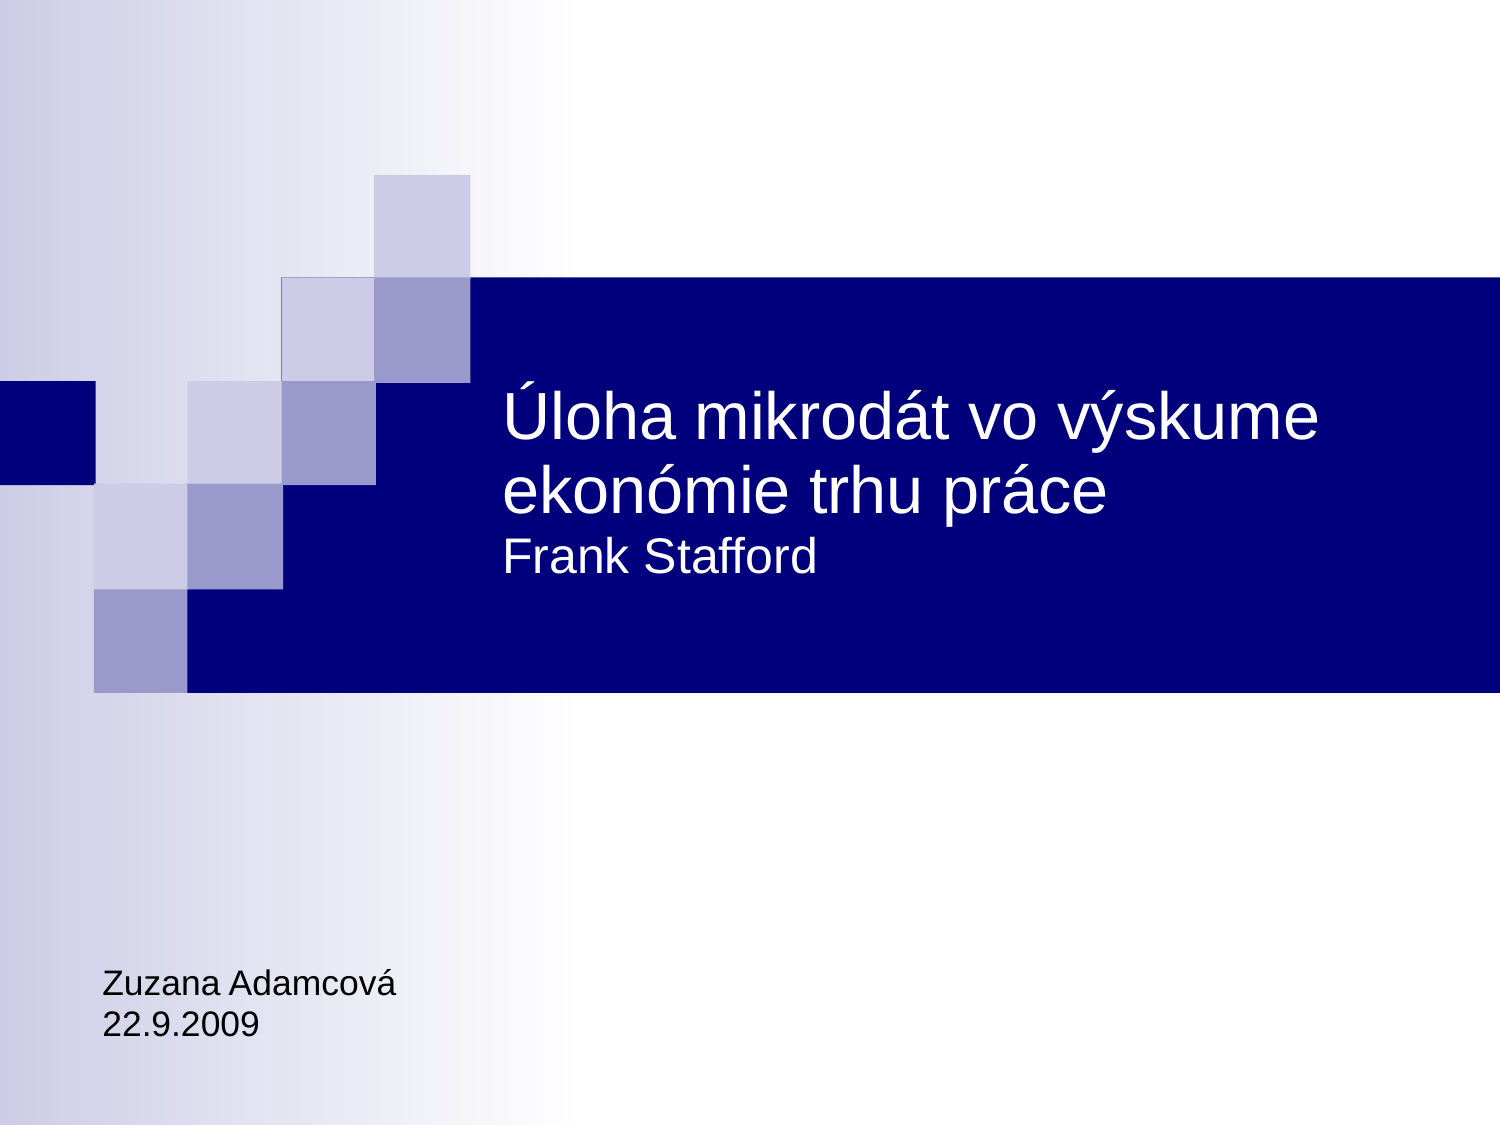

# Úloha mikrodát vo výskume ekonómie trhu práce Frank Stafford
Zuzana Adamcová
22.9.2009